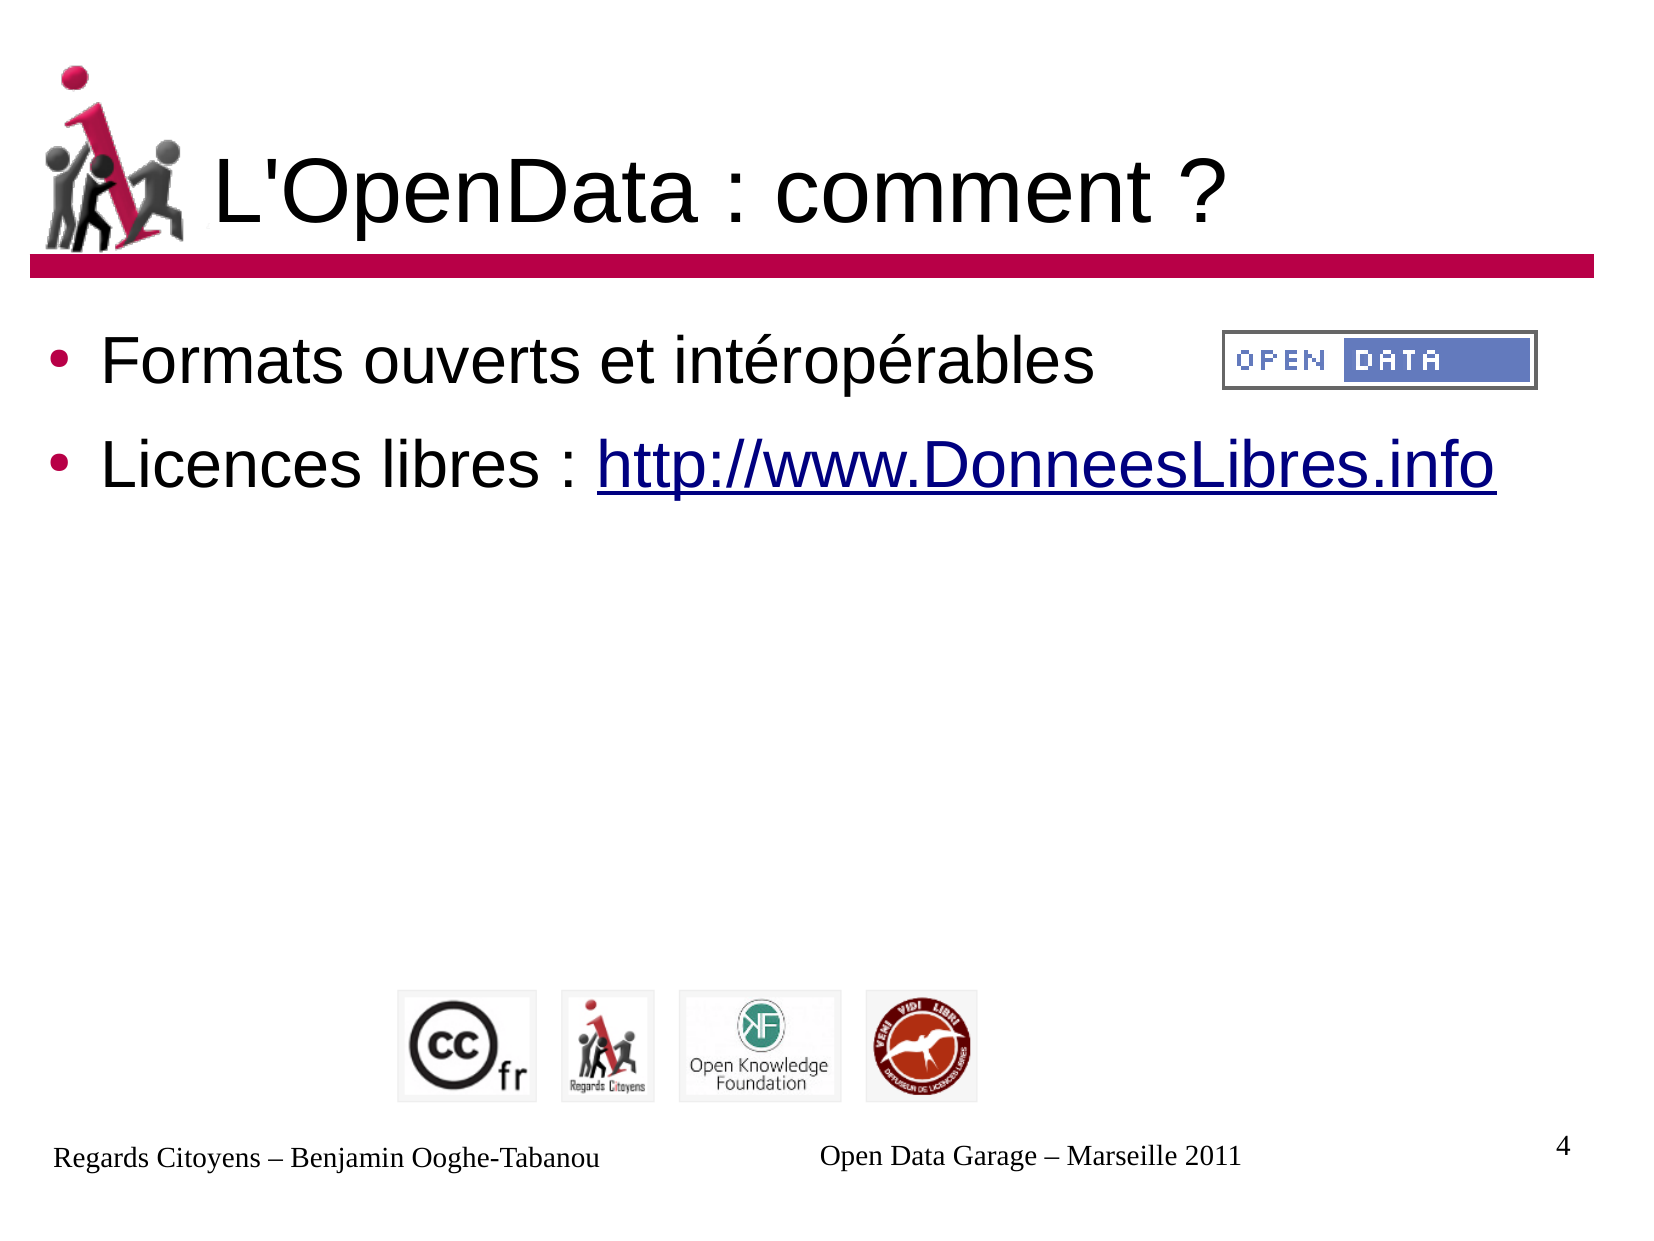

# L'OpenData : comment ?
Formats ouverts et intéropérables
Licences libres : http://www.DonneesLibres.info
4
Benjamin Ooghe-Tabanou - Open Knowledge Conference Berlin 2011